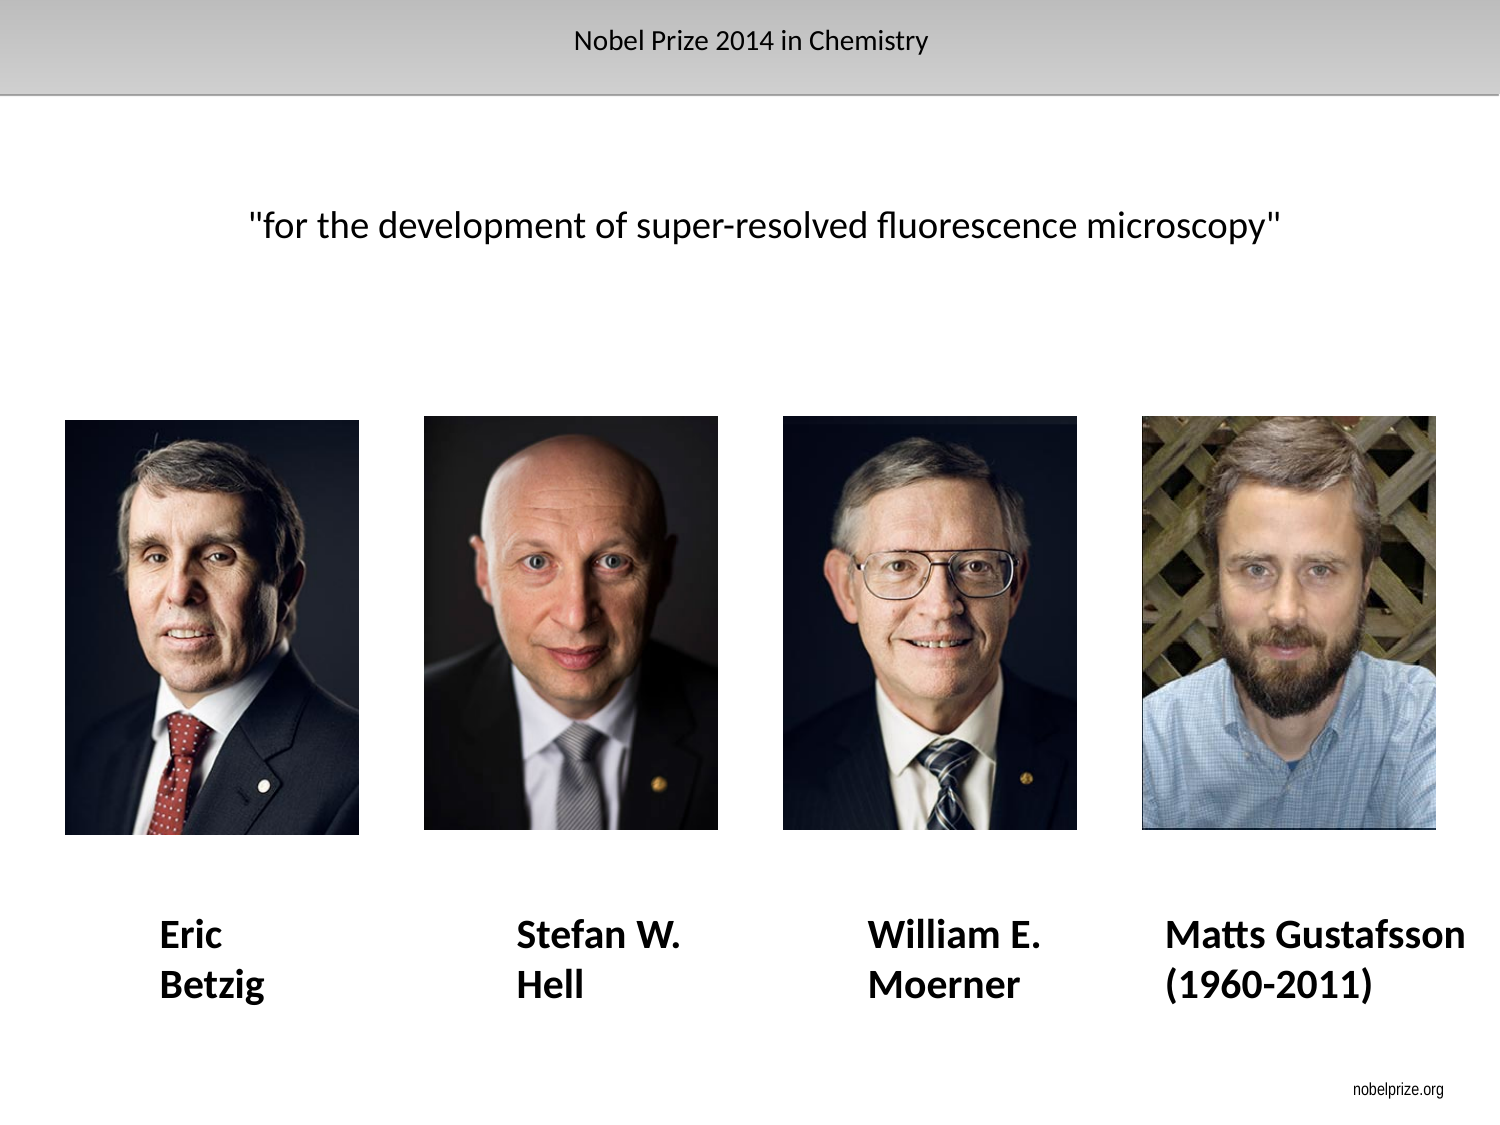

# Nobel Prize 2014 in Chemistry
"for the development of super-resolved fluorescence microscopy"
Eric Betzig
Stefan W. Hell
William E. Moerner
Matts Gustafsson (1960-2011)
nobelprize.org